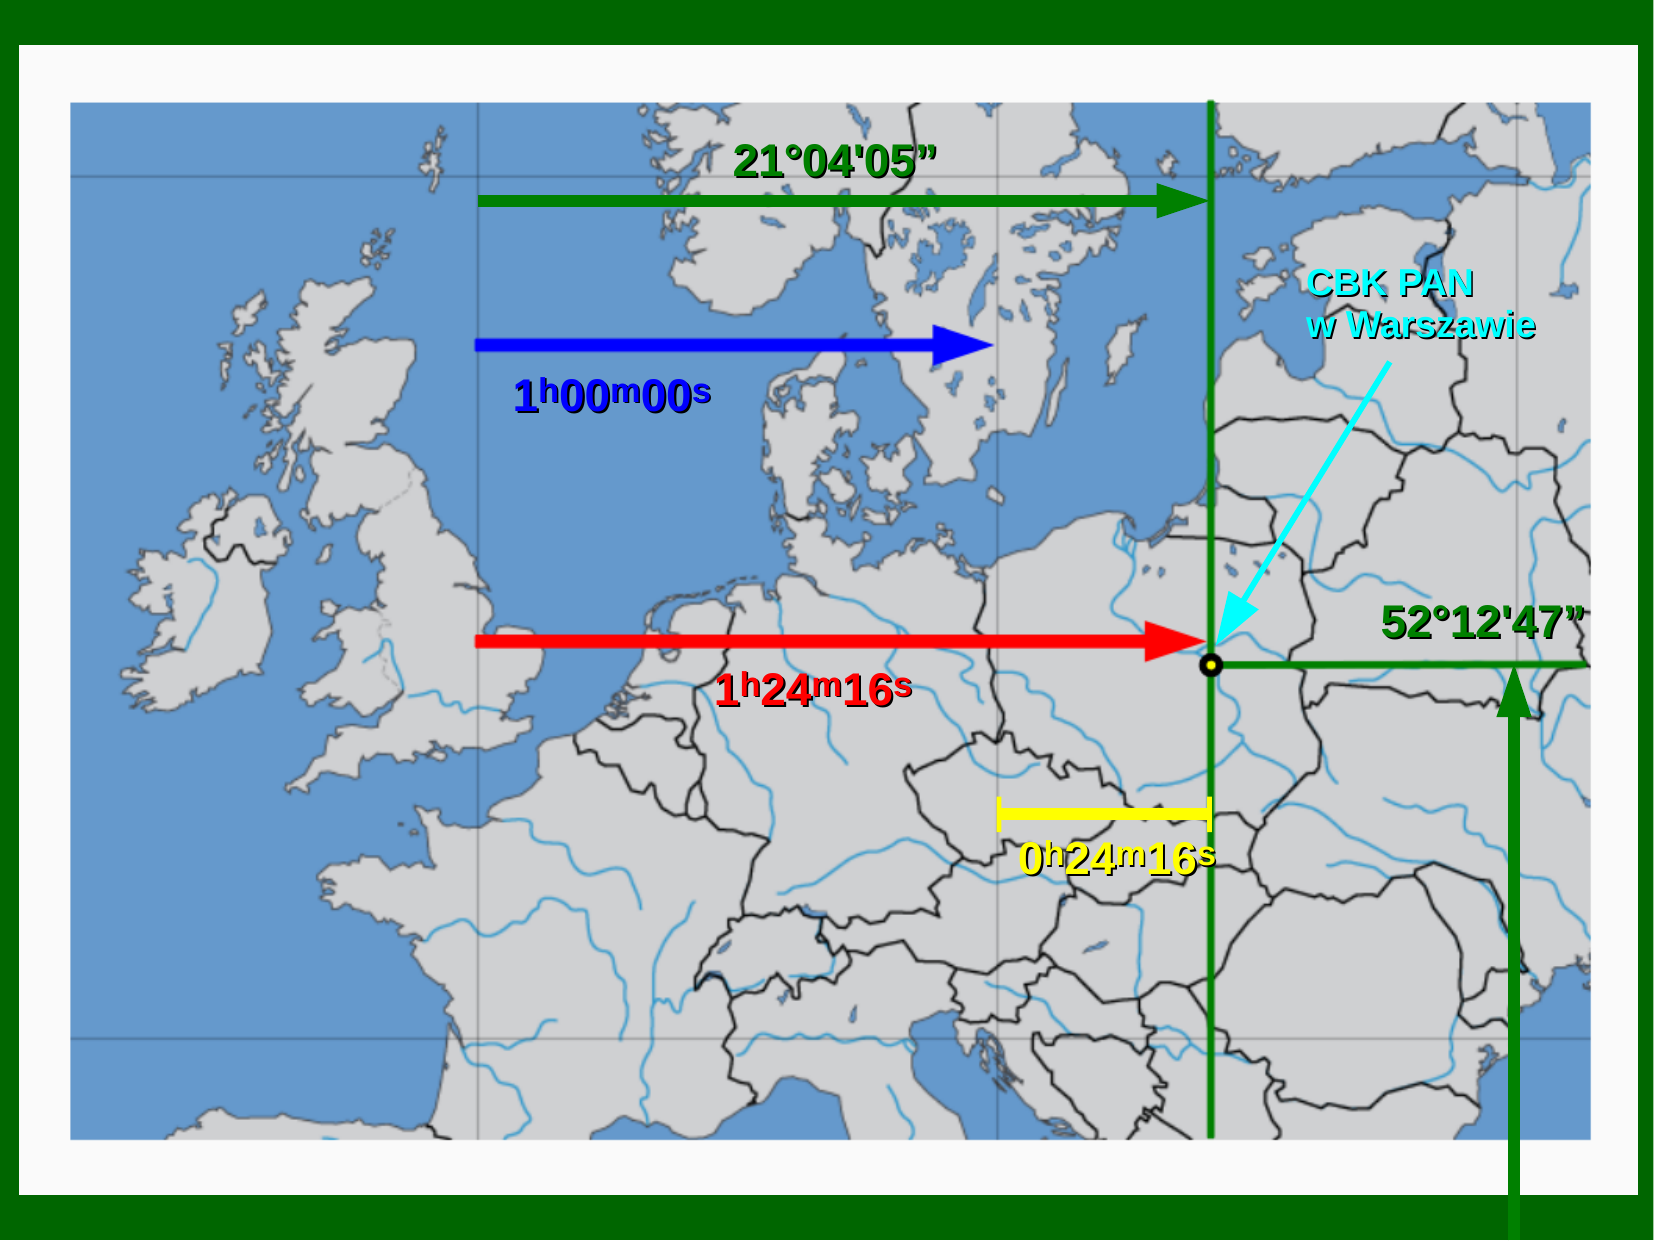

21°04'05”
CBK PAN
w Warszawie
1h00m00s
52°12'47”
1h24m16s
0h24m16s